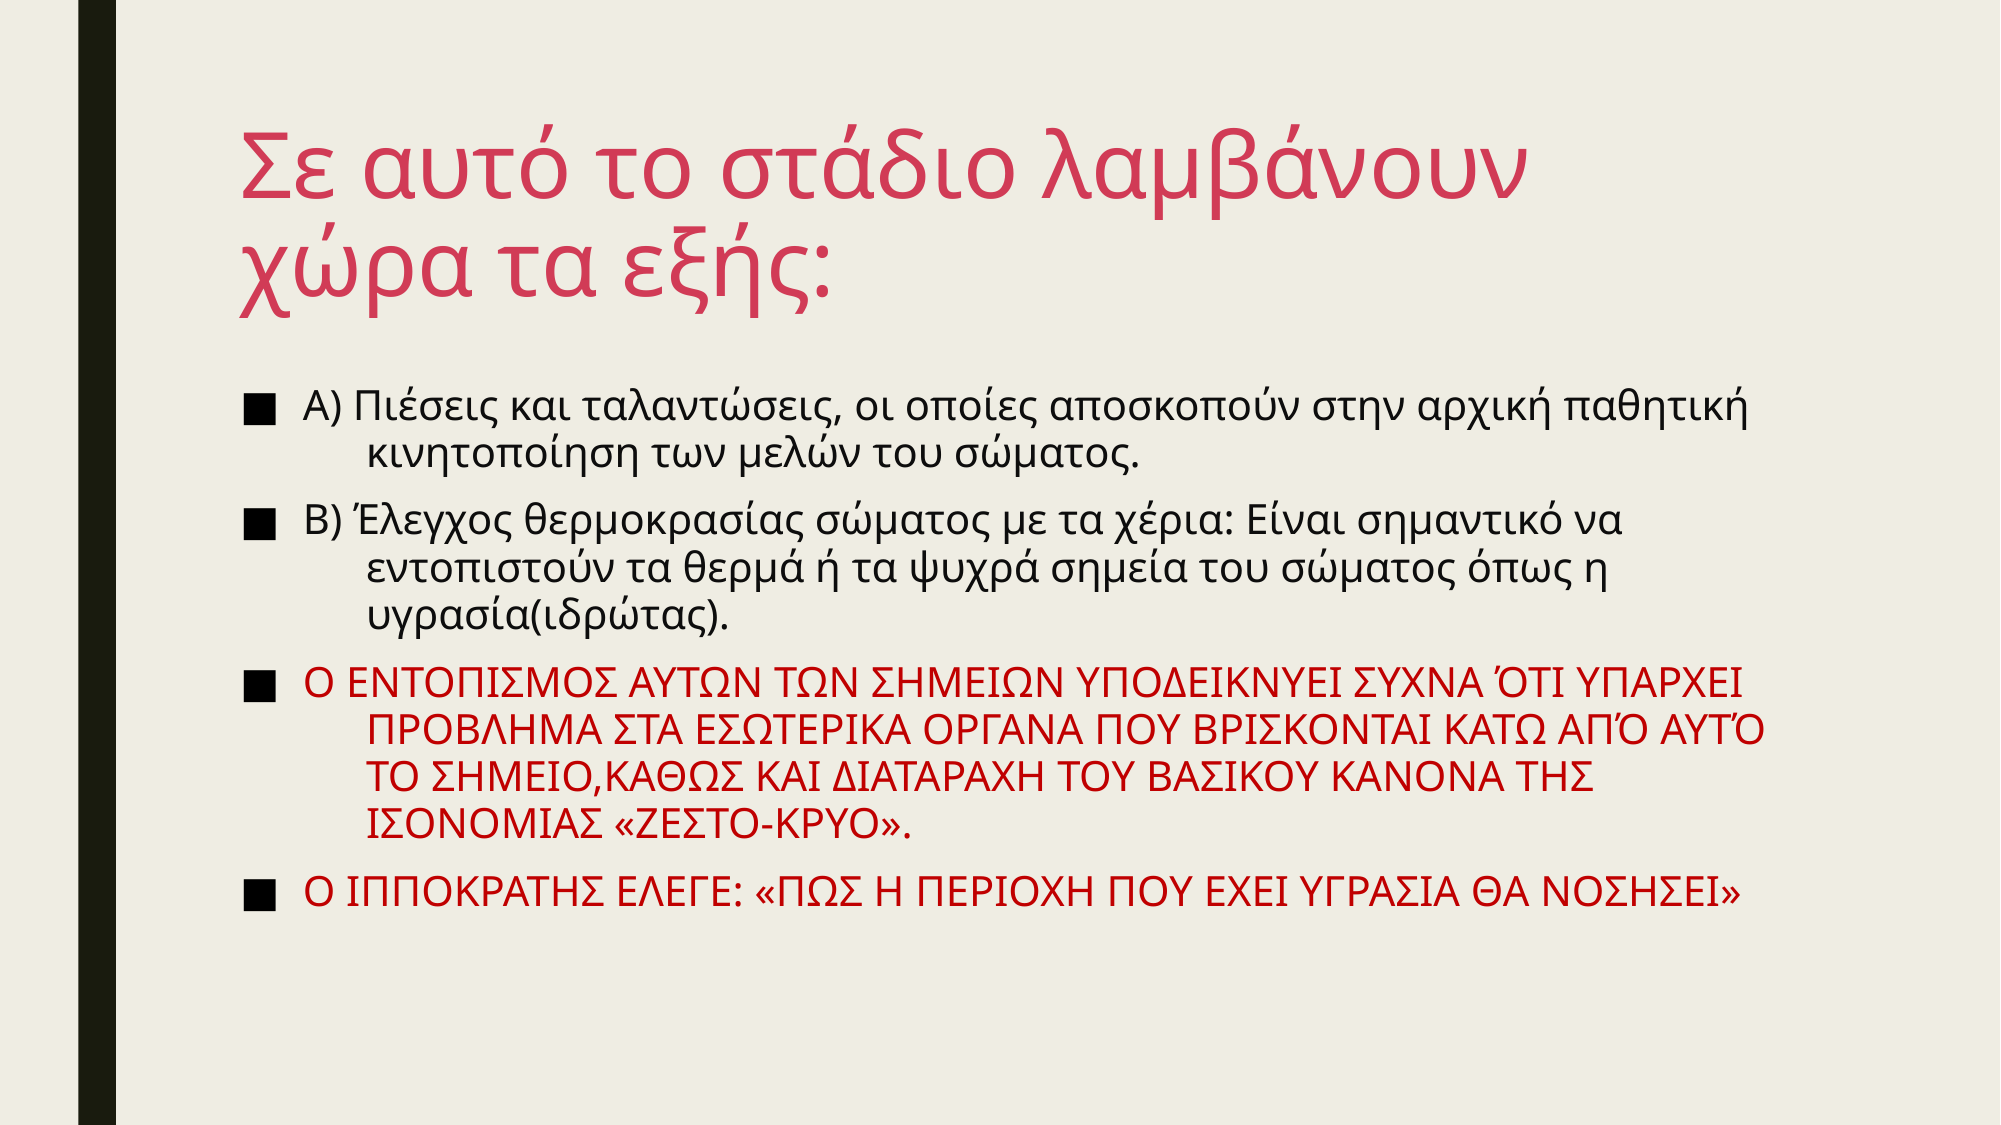

# Σε αυτό το στάδιο λαμβάνουν χώρα τα εξής:
Α) Πιέσεις και ταλαντώσεις, οι οποίες αποσκοπούν στην αρχική παθητική κινητοποίηση των μελών του σώματος.
Β) Έλεγχος θερμοκρασίας σώματος με τα χέρια: Είναι σημαντικό να εντοπιστούν τα θερμά ή τα ψυχρά σημεία του σώματος όπως η υγρασία(ιδρώτας).
Ο ΕΝΤΟΠΙΣΜΟΣ ΑΥΤΩΝ ΤΩΝ ΣΗΜΕΙΩΝ ΥΠΟΔΕΙΚΝΥΕΙ ΣΥΧΝΑ ΌΤΙ ΥΠΑΡΧΕΙ ΠΡΟΒΛΗΜΑ ΣΤΑ ΕΣΩΤΕΡΙΚΑ ΟΡΓΑΝΑ ΠΟΥ ΒΡΙΣΚΟΝΤΑΙ ΚΑΤΩ ΑΠΌ ΑΥΤΌ ΤΟ ΣΗΜΕΙΟ,ΚΑΘΩΣ ΚΑΙ ΔΙΑΤΑΡΑΧΗ ΤΟΥ ΒΑΣΙΚΟΥ ΚΑΝΟΝΑ ΤΗΣ ΙΣΟΝΟΜΙΑΣ «ΖΕΣΤΟ-ΚΡΥΟ».
Ο ΙΠΠΟΚΡΑΤΗΣ ΕΛΕΓΕ: «ΠΩΣ Η ΠΕΡΙΟΧΗ ΠΟΥ ΕΧΕΙ ΥΓΡΑΣΙΑ ΘΑ ΝΟΣΗΣΕΙ»